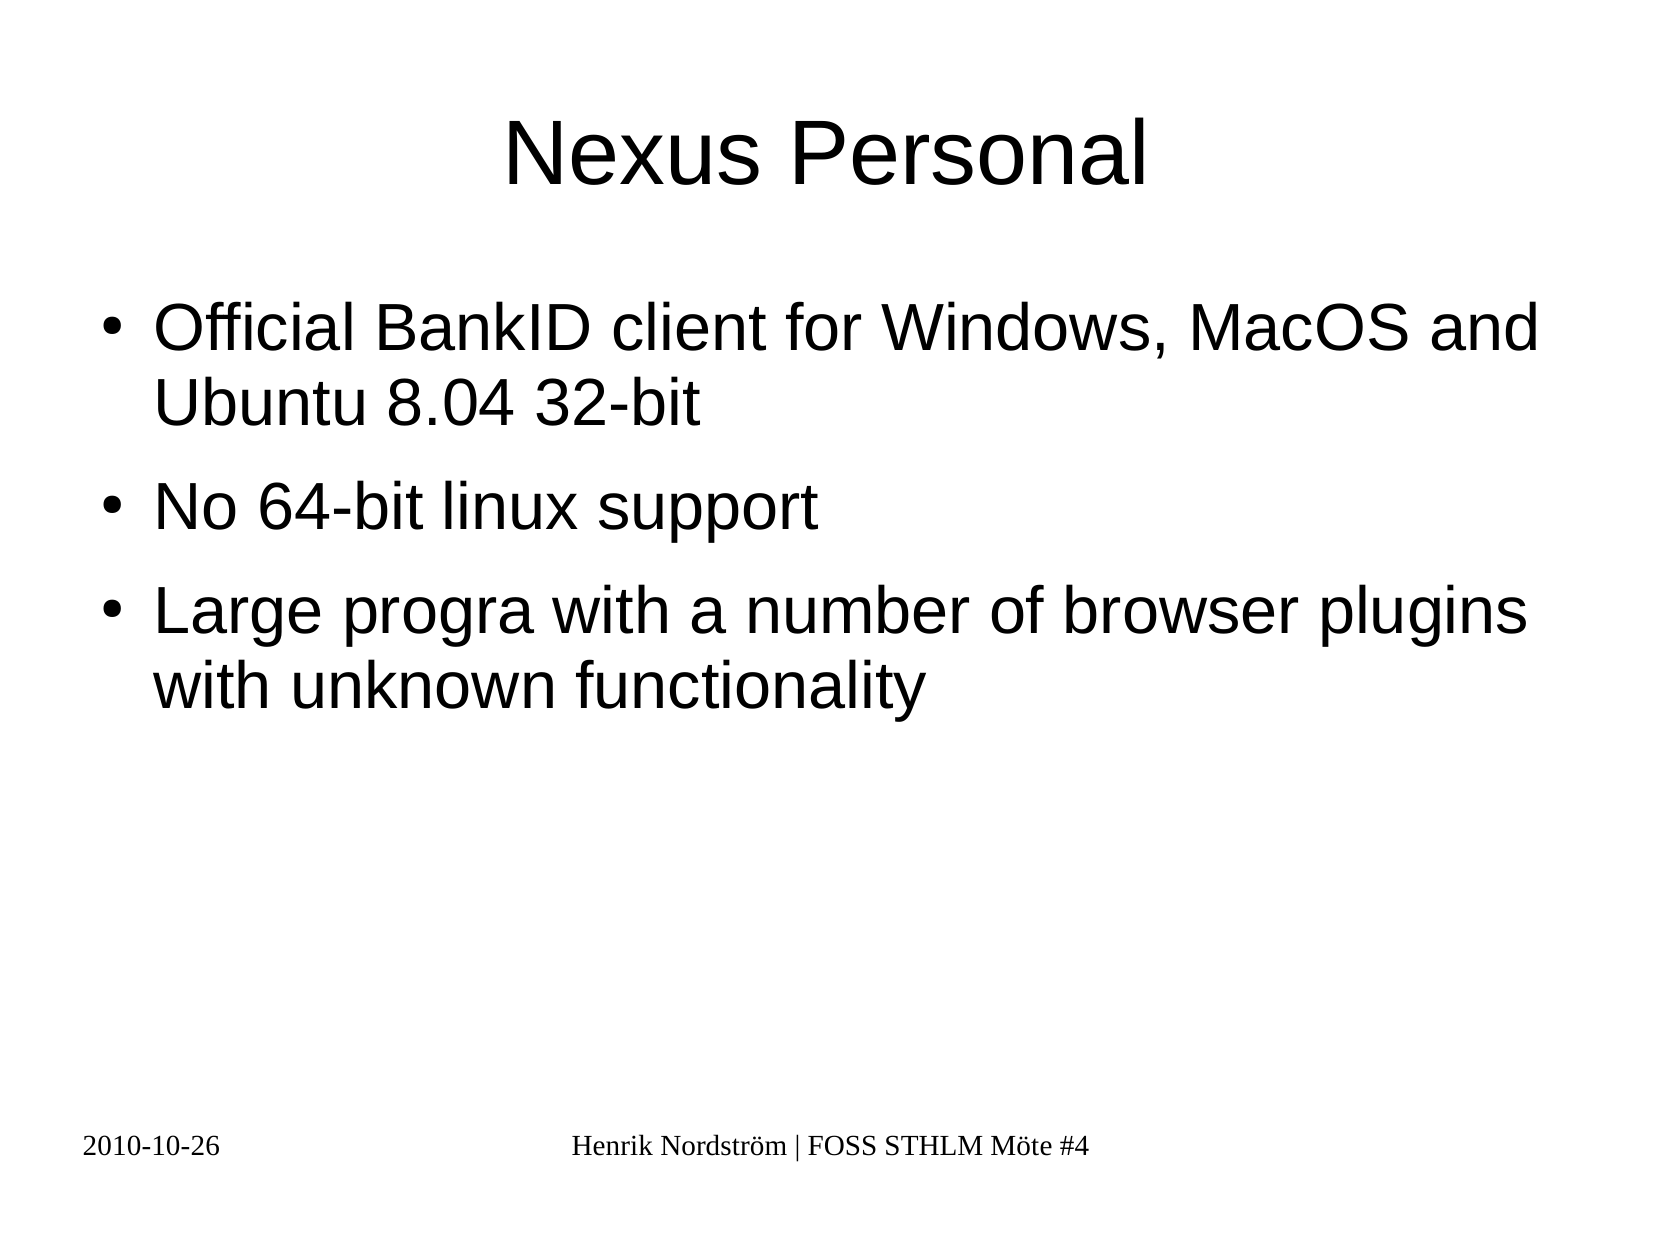

# Nexus Personal
Official BankID client for Windows, MacOS and Ubuntu 8.04 32-bit
No 64-bit linux support
Large progra with a number of browser plugins with unknown functionality
2010-10-26
Henrik Nordström | FOSS STHLM Möte #4